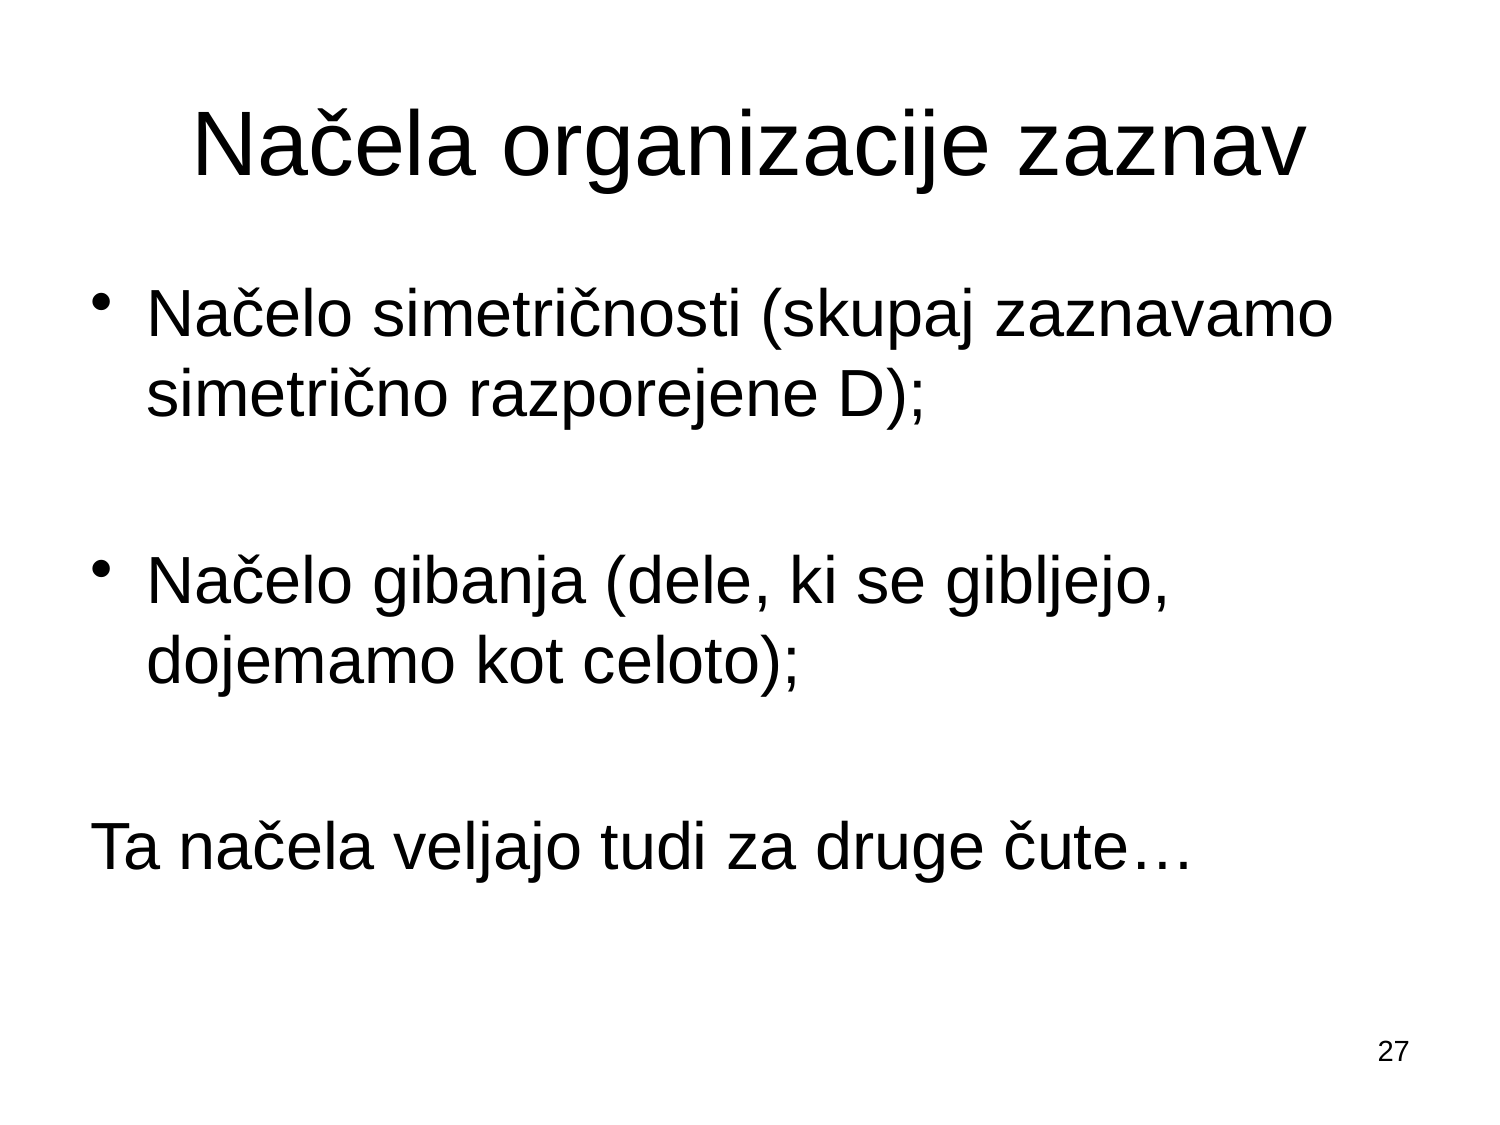

# Načela organizacije zaznav
Načelo simetričnosti (skupaj zaznavamo simetrično razporejene D);
Načelo gibanja (dele, ki se gibljejo, dojemamo kot celoto);
Ta načela veljajo tudi za druge čute…